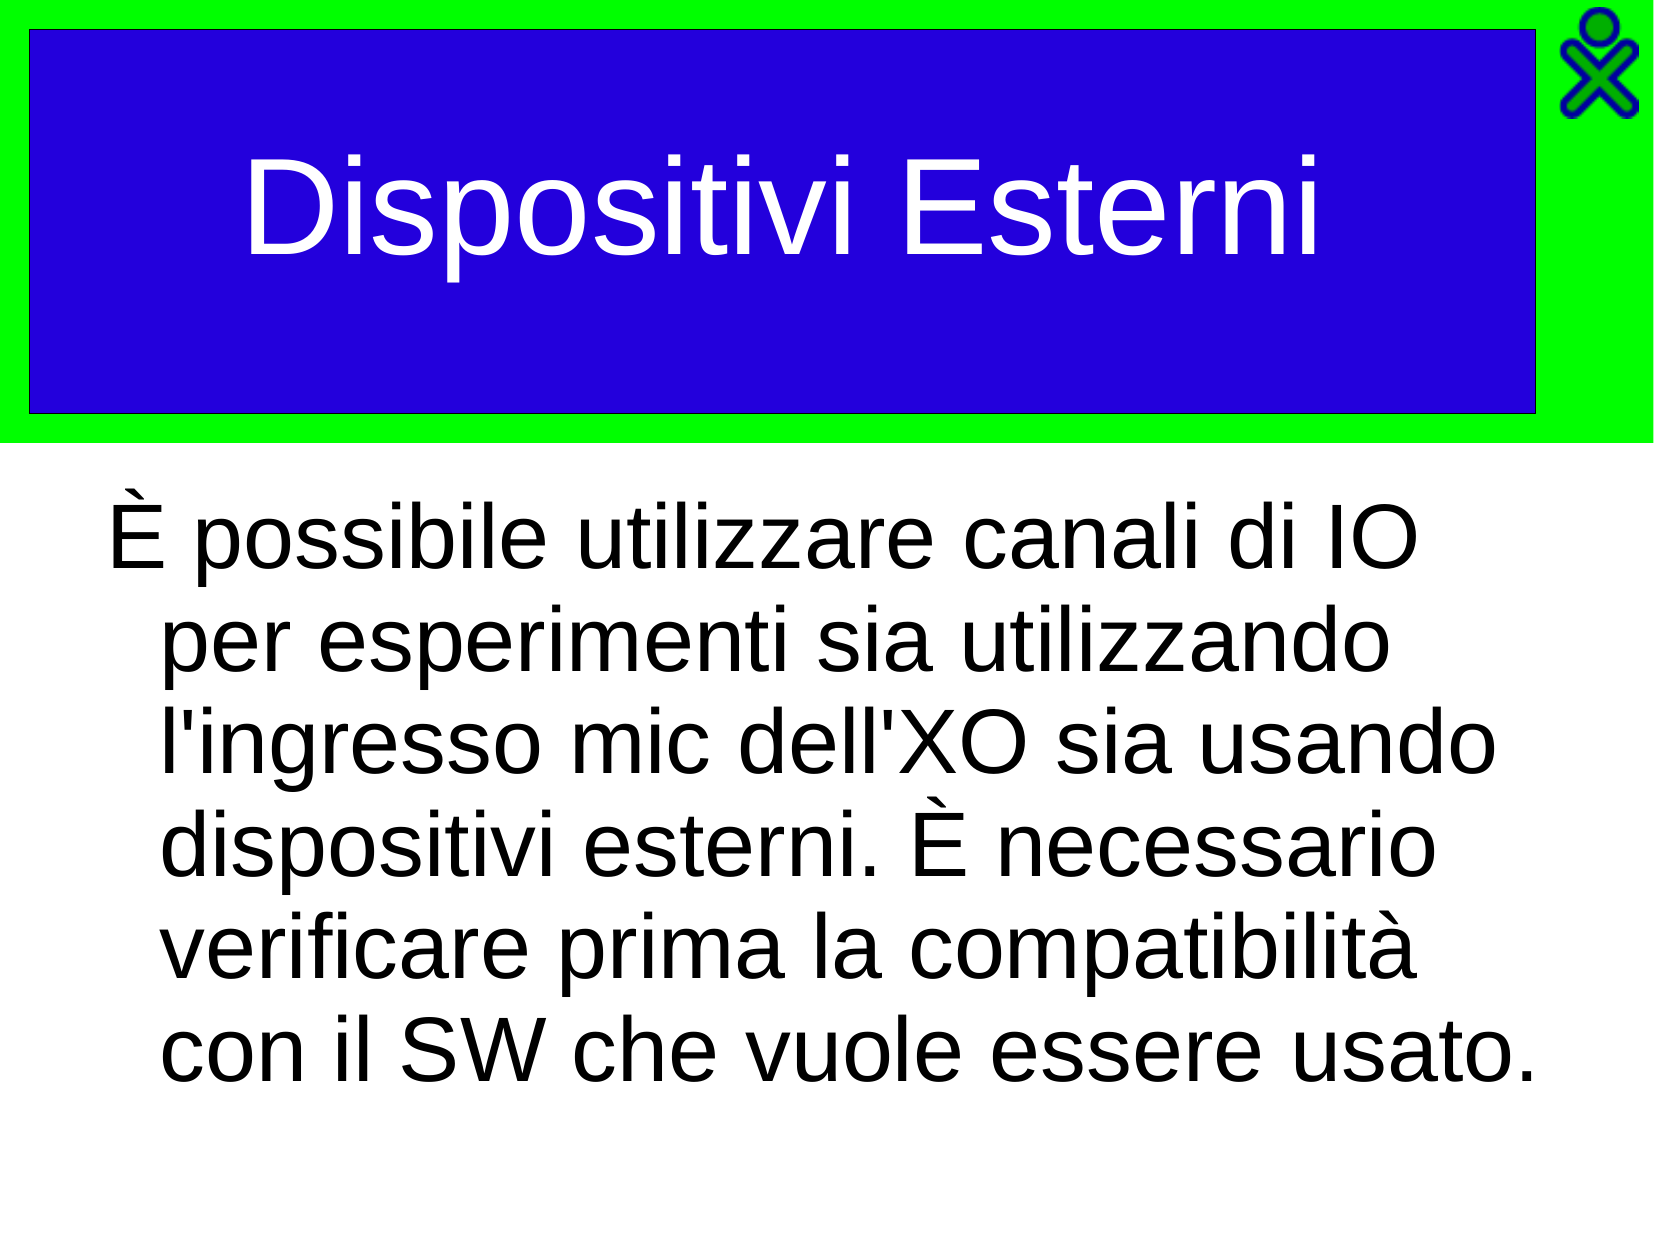

# Dispositivi Esterni
È possibile utilizzare canali di IO per esperimenti sia utilizzando l'ingresso mic dell'XO sia usando dispositivi esterni. È necessario verificare prima la compatibilità con il SW che vuole essere usato.